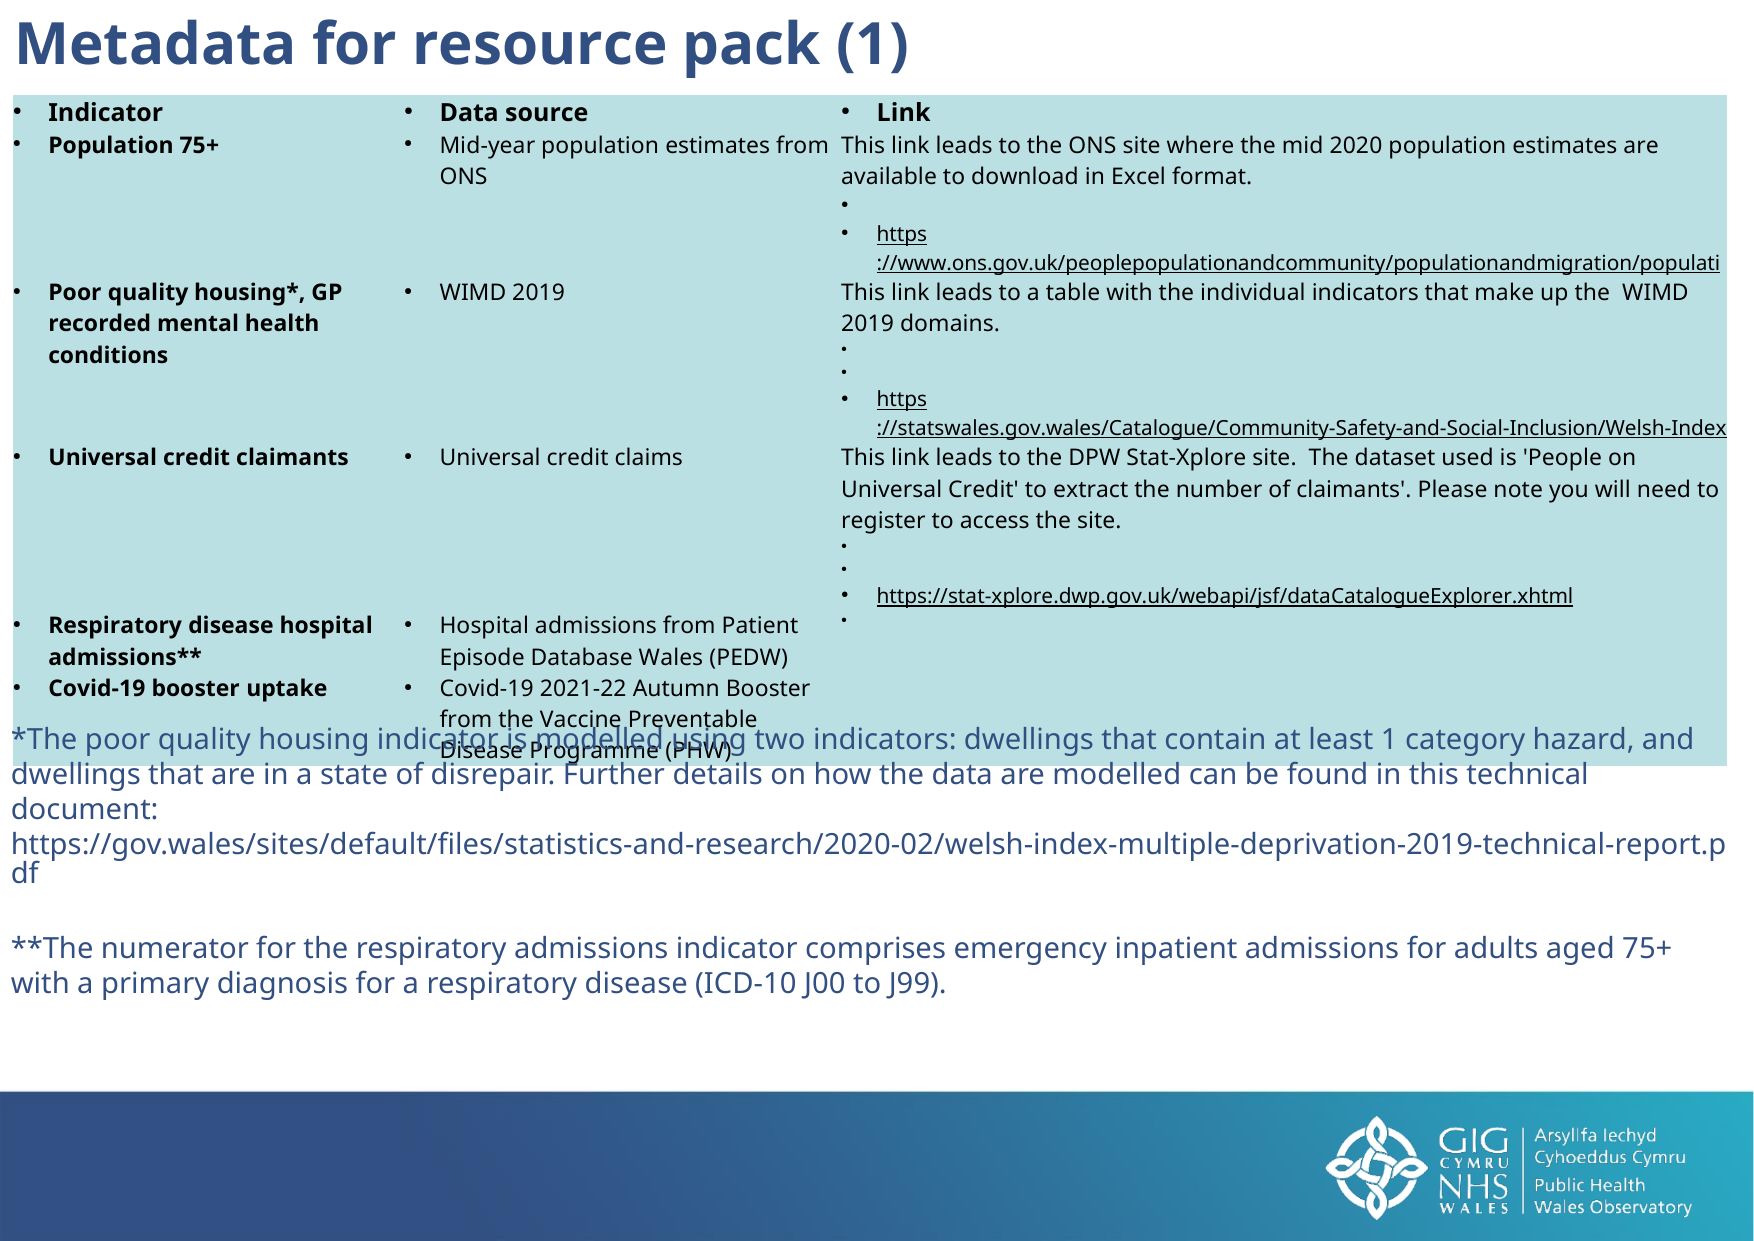

Metadata for resource pack (1)
| Indicator | Data source | Link |
| --- | --- | --- |
| Population 75+ | Mid-year population estimates from ONS | This link leads to the ONS site where the mid 2020 population estimates are available to download in Excel format. https://www.ons.gov.uk/peoplepopulationandcommunity/populationandmigration/populationestimates/datasets/lowersuperoutputareamidyearpopulationestimates |
| Poor quality housing\*, GP recorded mental health conditions | WIMD 2019 | This link leads to a table with the individual indicators that make up the WIMD 2019 domains. https://statswales.gov.wales/Catalogue/Community-Safety-and-Social-Inclusion/Welsh-Index-of-Multiple-Deprivation/WIMD-Indicator-data-2019 |
| Universal credit claimants | Universal credit claims | This link leads to the DPW Stat-Xplore site. The dataset used is 'People on Universal Credit' to extract the number of claimants'. Please note you will need to register to access the site. https://stat-xplore.dwp.gov.uk/webapi/jsf/dataCatalogueExplorer.xhtml |
| Respiratory disease hospital admissions\*\* | Hospital admissions from Patient Episode Database Wales (PEDW) | |
| Covid-19 booster uptake | Covid-19 2021-22 Autumn Booster from the Vaccine Preventable Disease Programme (PHW) | |
*The poor quality housing indicator is modelled using two indicators: dwellings that contain at least 1 category hazard, and dwellings that are in a state of disrepair. Further details on how the data are modelled can be found in this technical document:
https://gov.wales/sites/default/files/statistics-and-research/2020-02/welsh-index-multiple-deprivation-2019-technical-report.pdf
**The numerator for the respiratory admissions indicator comprises emergency inpatient admissions for adults aged 75+ with a primary diagnosis for a respiratory disease (ICD-10 J00 to J99).